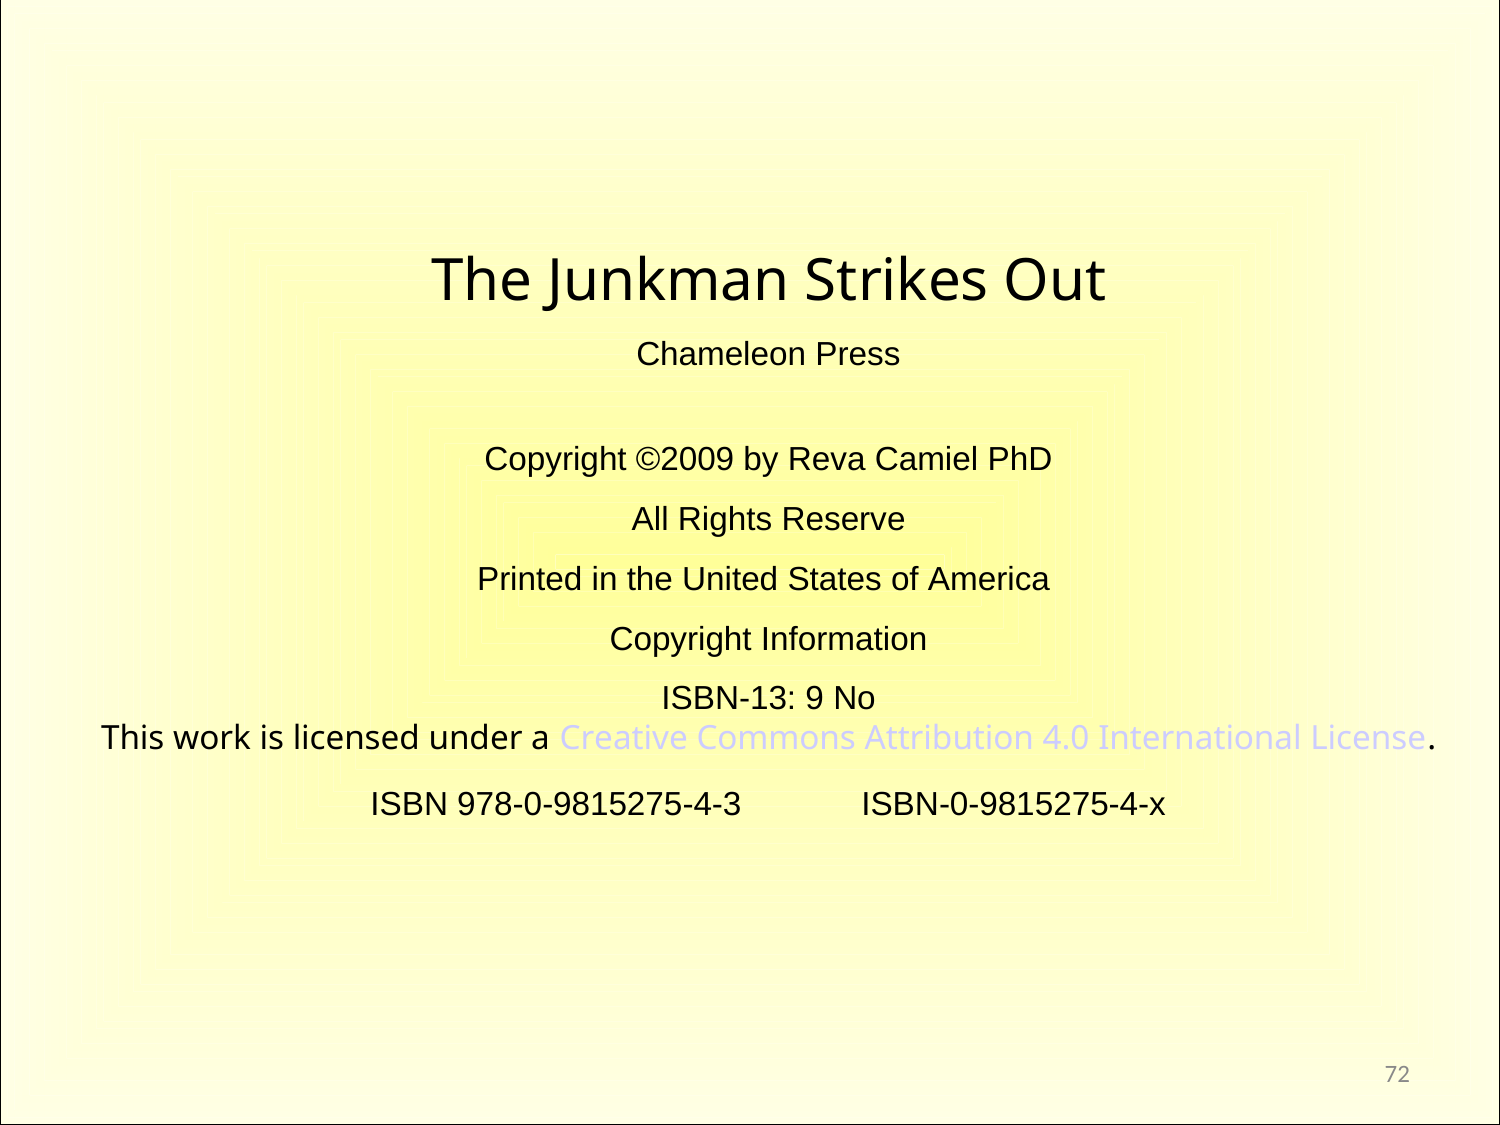

The Junkman Strikes Out
Chameleon Press
Copyright ©2009 by Reva Camiel PhD
All Rights Reserve
Printed in the United States of America
Copyright Information
ISBN-13: 9 No
This work is licensed under a Creative Commons Attribution 4.0 International License.
ISBN 978-0-9815275-4-3 ISBN-0-9815275-4-x